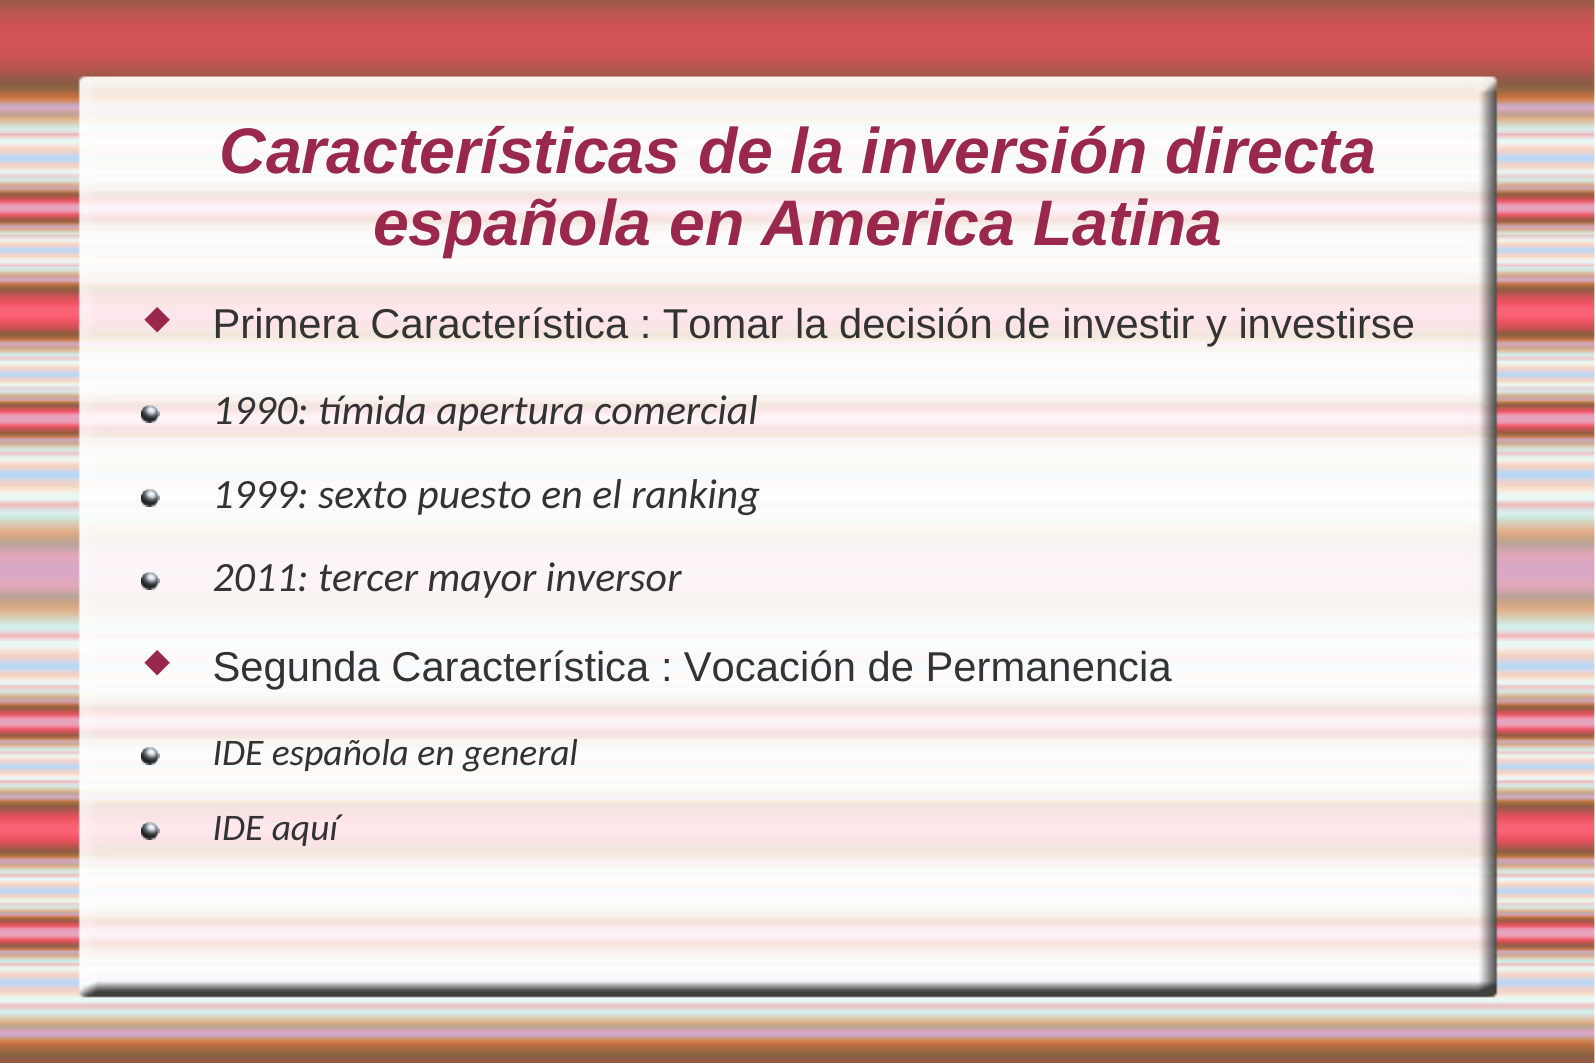

# Características de la inversión directa española en America Latina
Primera Característica : Tomar la decisión de investir y investirse
1990: tímida apertura comercial
1999: sexto puesto en el ranking
2011: tercer mayor inversor
Segunda Característica : Vocación de Permanencia
IDE española en general
IDE aquí